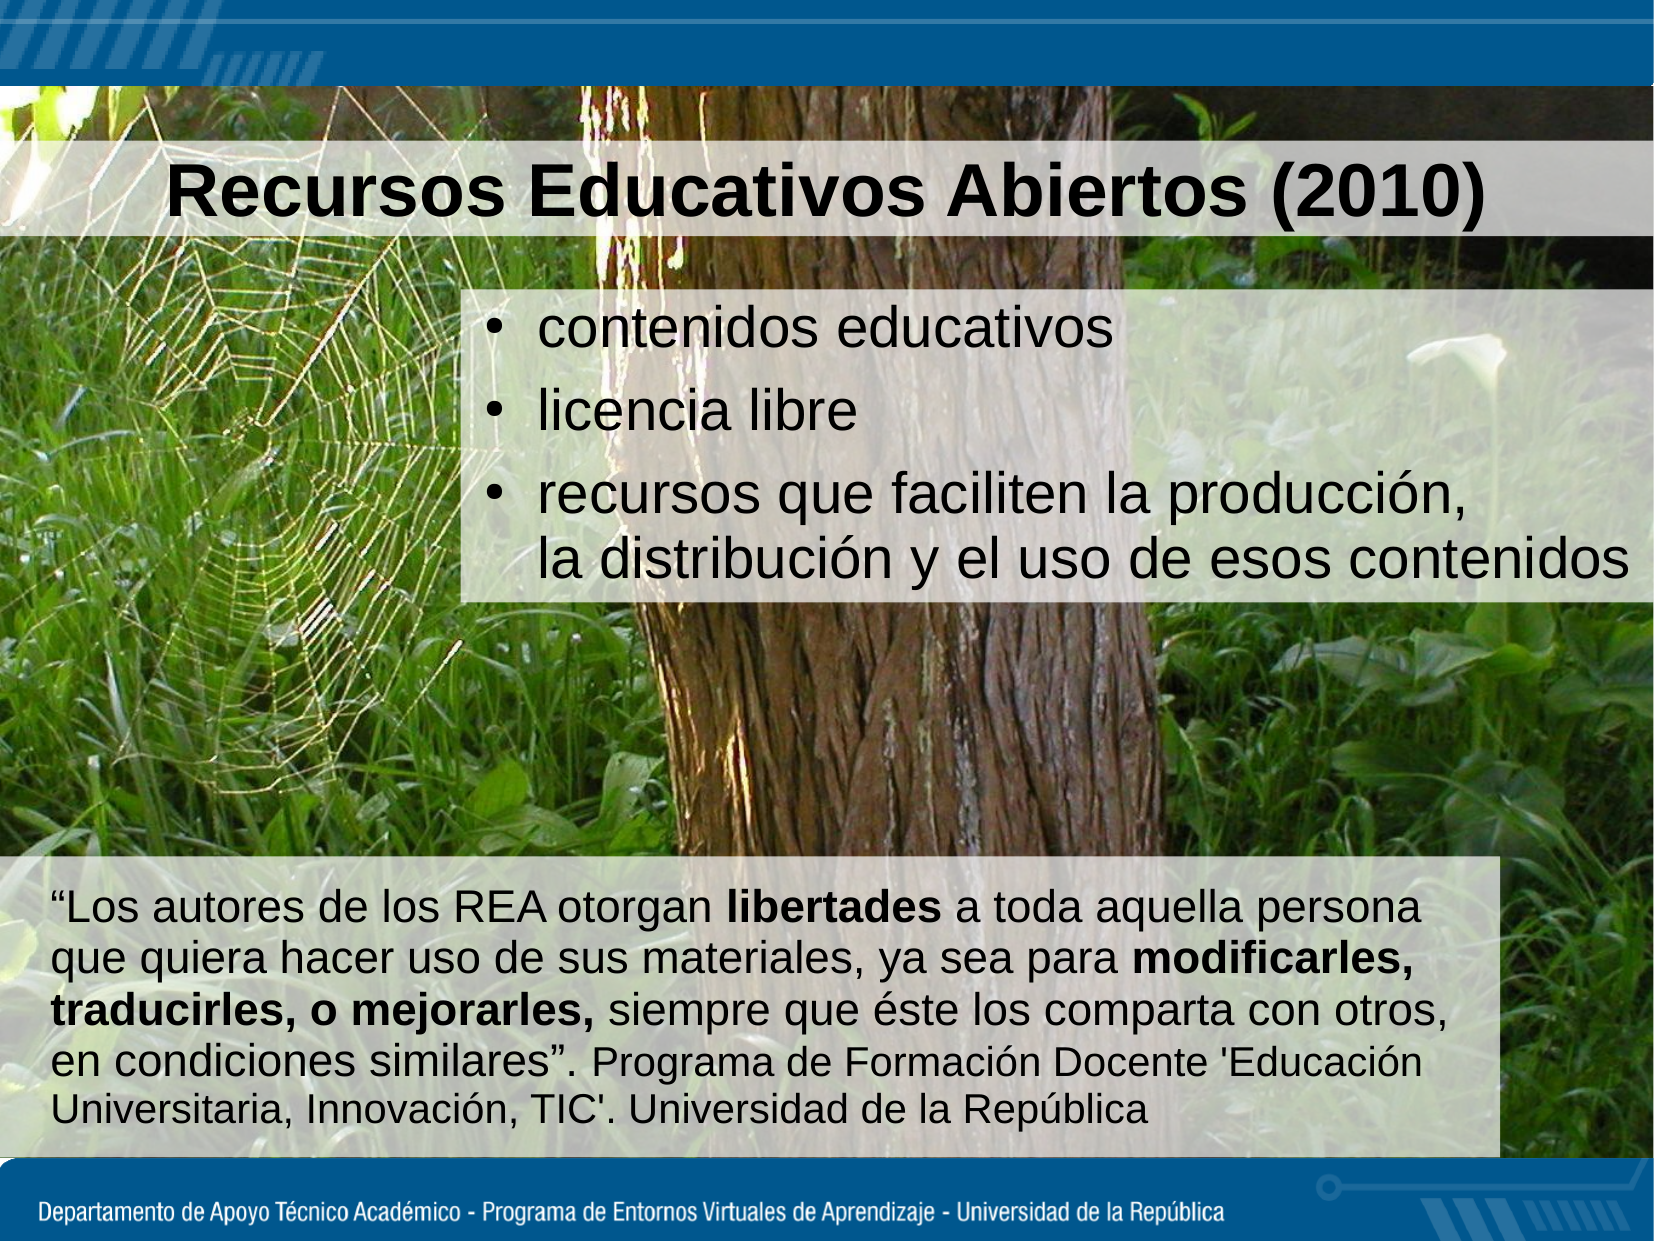

# Recursos Educativos Abiertos (2010)
contenidos educativos
licencia libre
recursos que faciliten la producción,
la distribución y el uso de esos contenidos
“Los autores de los REA otorgan libertades a toda aquella persona que quiera hacer uso de sus materiales, ya sea para modificarles, traducirles, o mejorarles, siempre que éste los comparta con otros, en condiciones similares”. Programa de Formación Docente 'Educación Universitaria, Innovación, TIC'. Universidad de la República